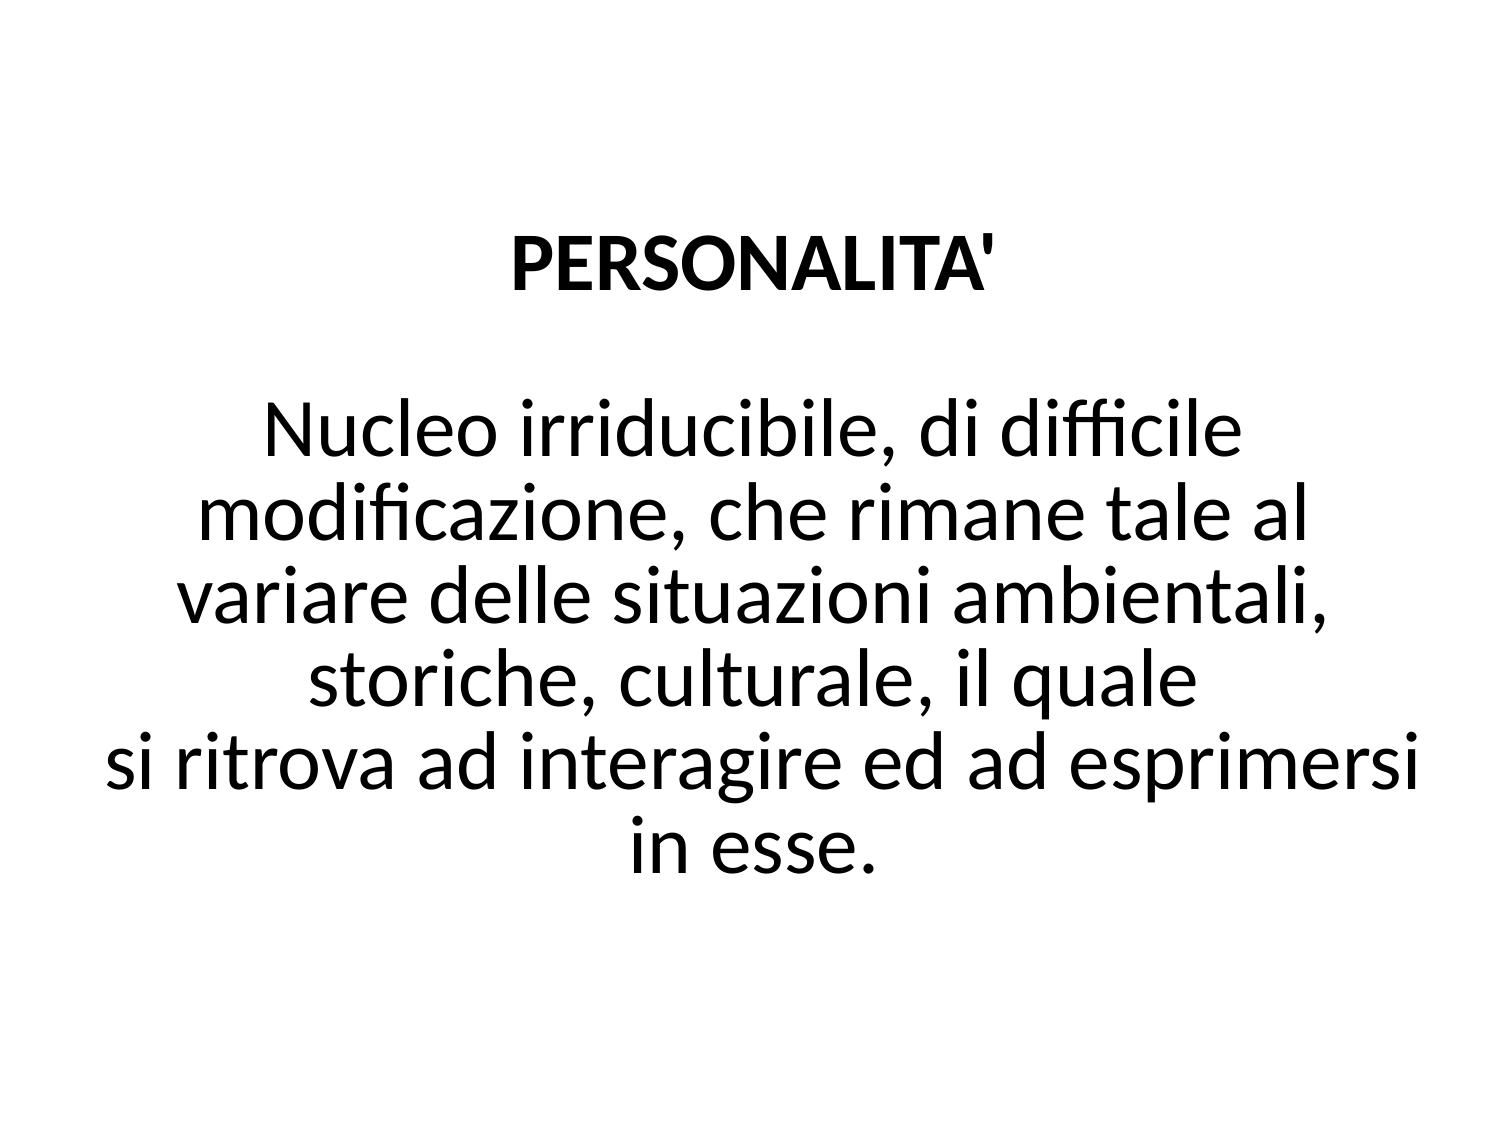

# PERSONALITA' Nucleo irriducibile, di difficile modificazione, che rimane tale al variare delle situazioni ambientali, storiche, culturale, il quale si ritrova ad interagire ed ad esprimersi in esse.